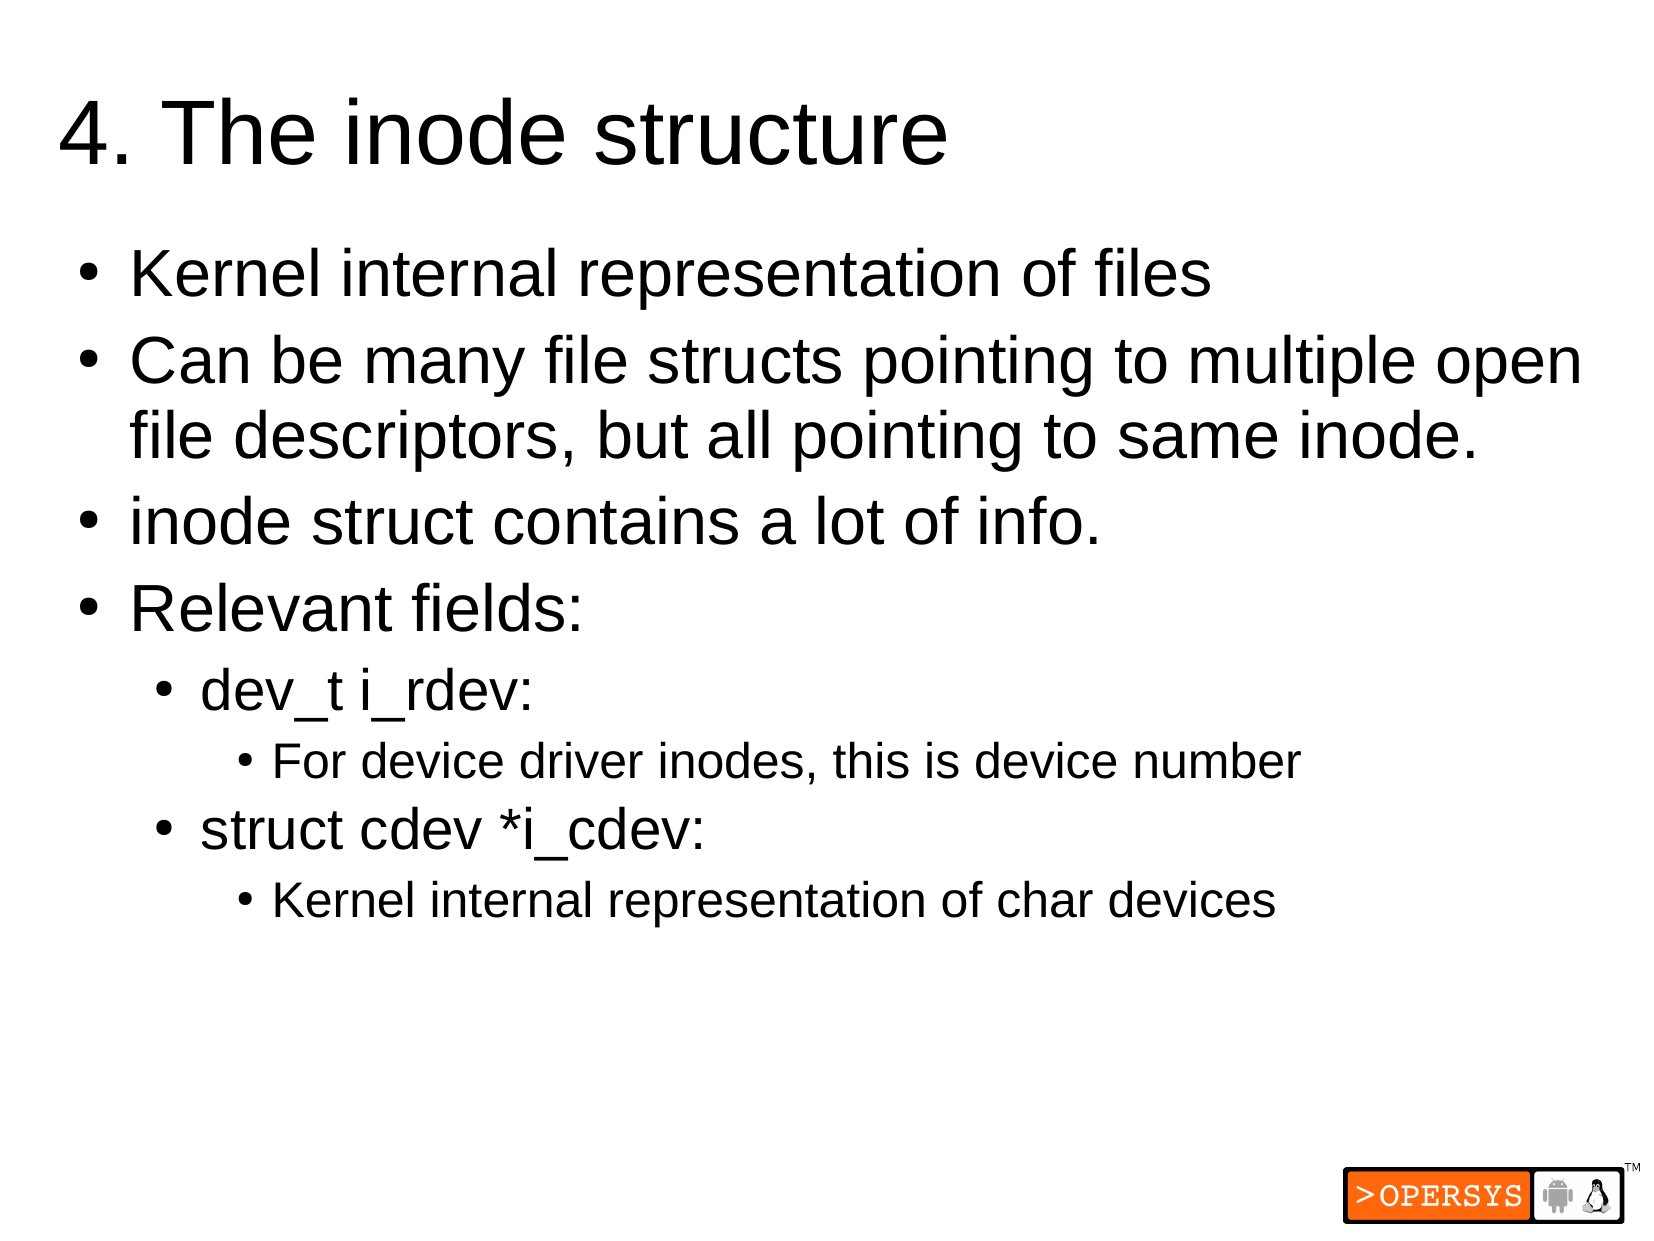

# 4. The inode structure
Kernel internal representation of files
Can be many file structs pointing to multiple open file descriptors, but all pointing to same inode.
inode struct contains a lot of info.
Relevant fields:
dev_t i_rdev:
For device driver inodes, this is device number
struct cdev *i_cdev:
Kernel internal representation of char devices